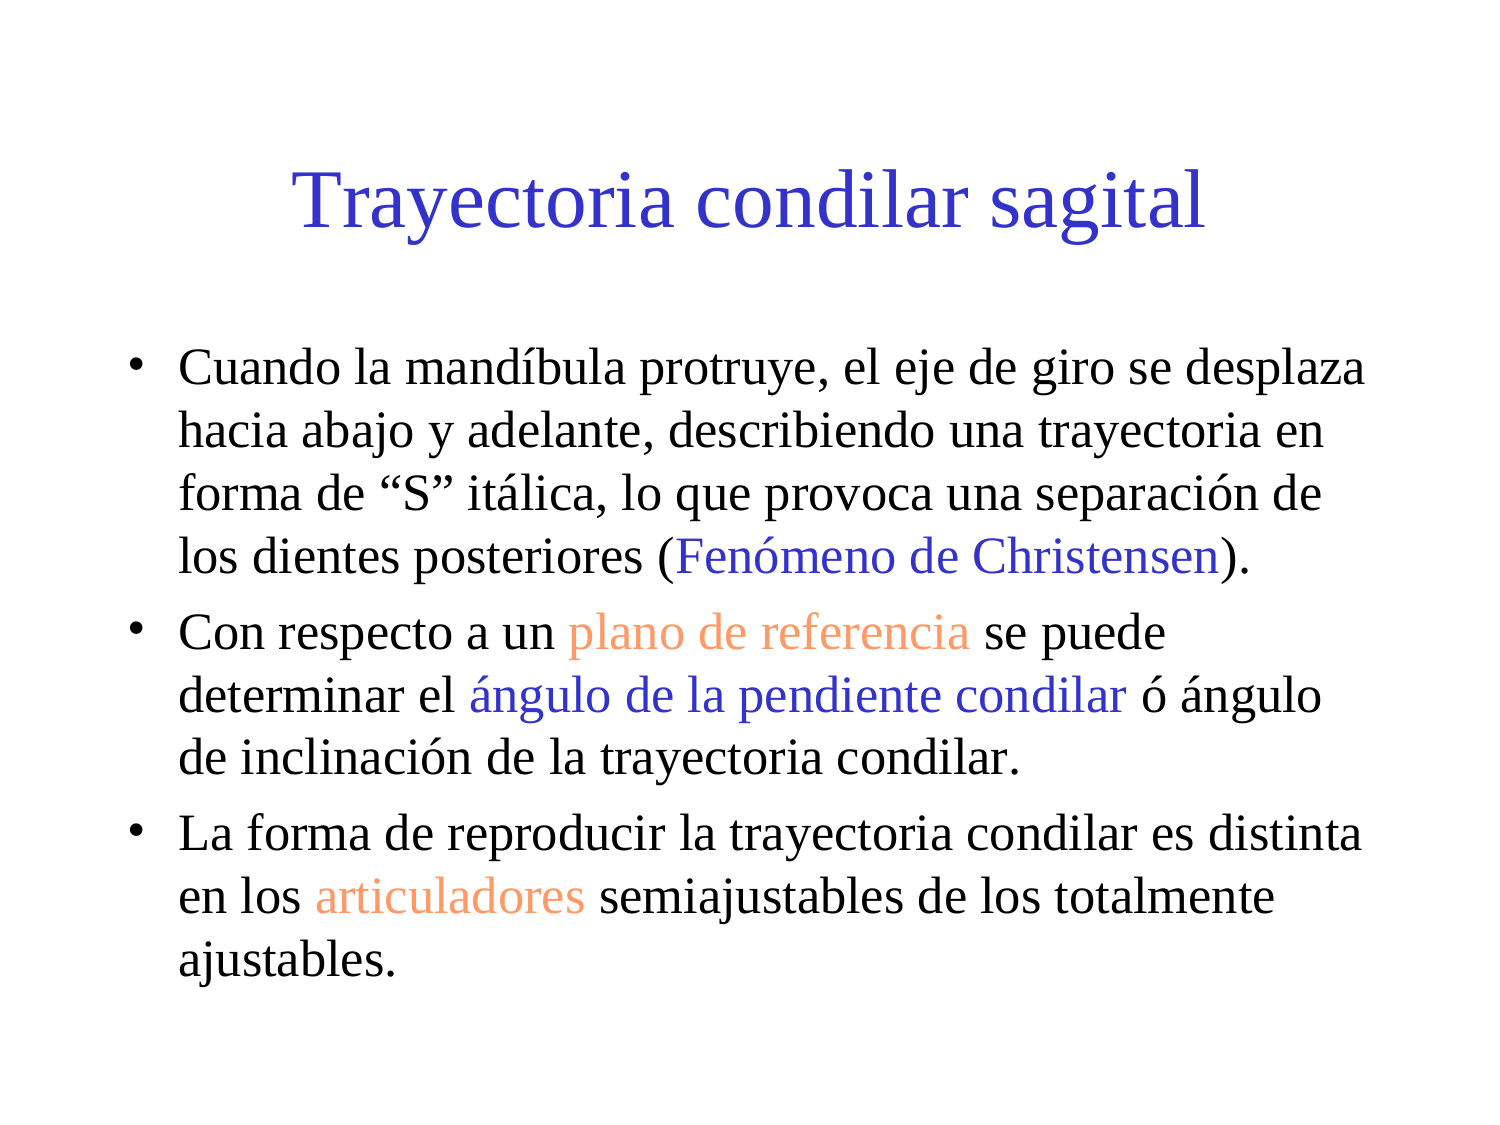

# Trayectoria condilar sagital
Cuando la mandíbula protruye, el eje de giro se desplaza hacia abajo y adelante, describiendo una trayectoria en forma de “S” itálica, lo que provoca una separación de los dientes posteriores (Fenómeno de Christensen).
Con respecto a un plano de referencia se puede determinar el ángulo de la pendiente condilar ó ángulo de inclinación de la trayectoria condilar.
La forma de reproducir la trayectoria condilar es distinta en los articuladores semiajustables de los totalmente ajustables.